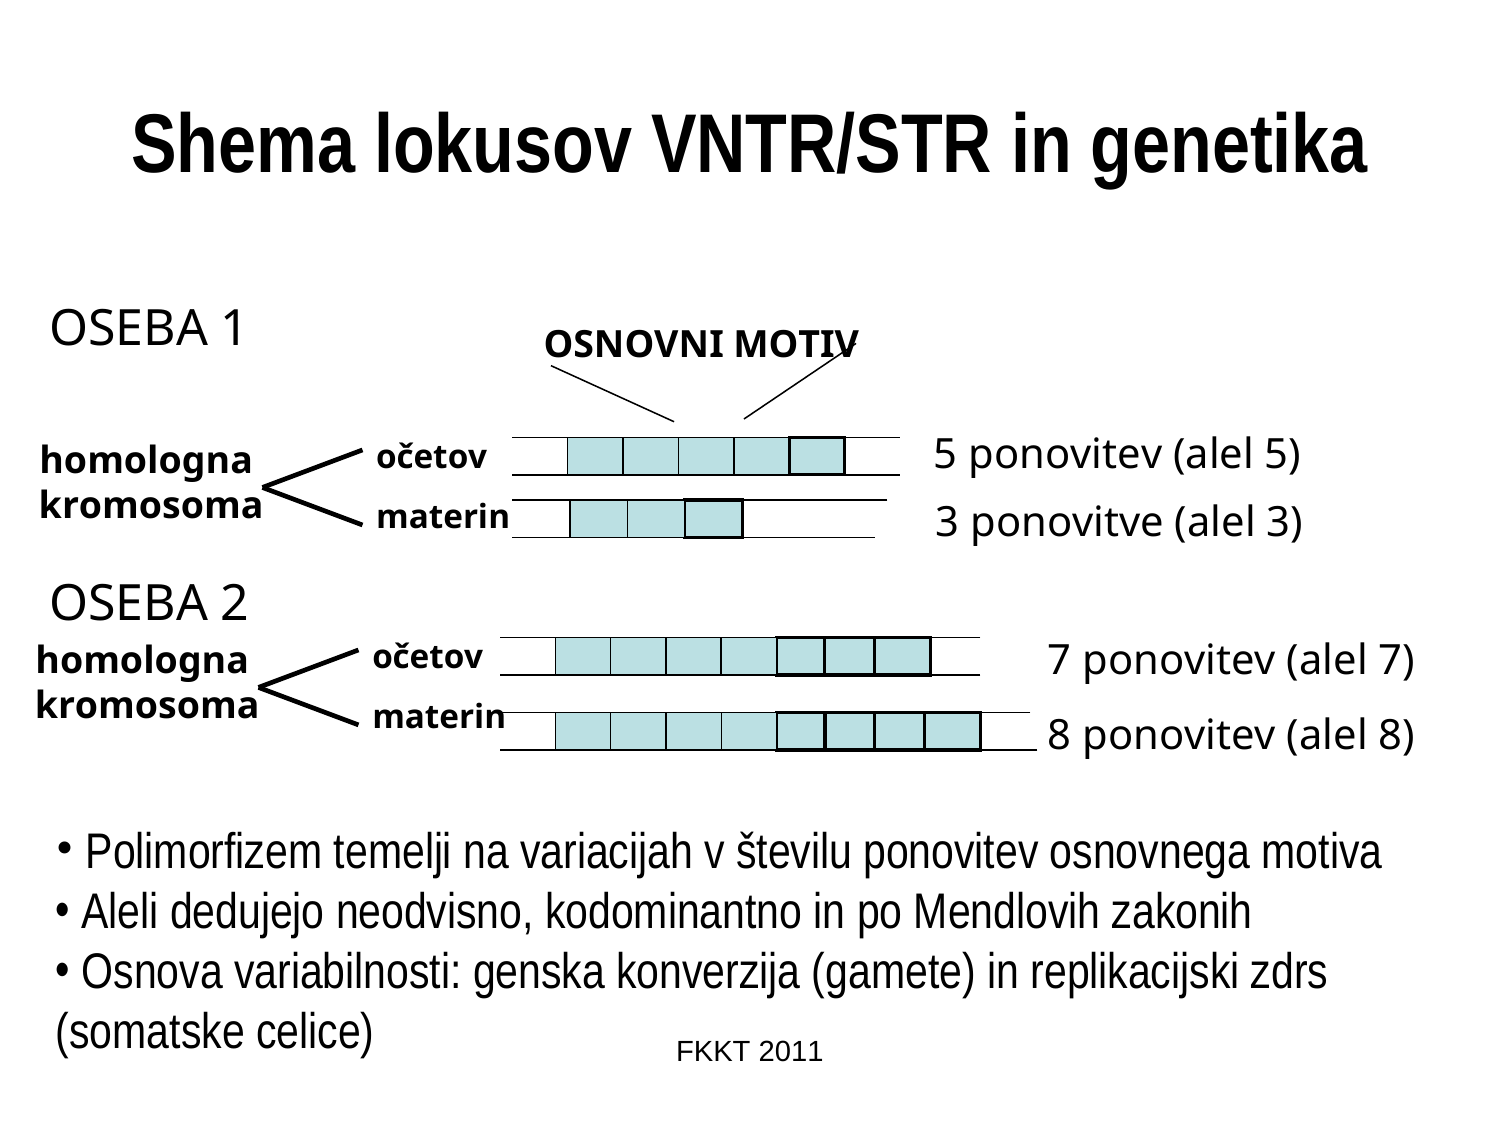

# Shema lokusov VNTR/STR in genetika
OSEBA 1
OSNOVNI MOTIV
5 ponovitev (alel 5)
očetov
materin
homologna
kromosoma
3 ponovitve (alel 3)
OSEBA 2
7 ponovitev (alel 7)
očetov
materin
homologna
kromosoma
8 ponovitev (alel 8)
 Polimorfizem temelji na variacijah v številu ponovitev osnovnega motiva
 Aleli dedujejo neodvisno, kodominantno in po Mendlovih zakonih
 Osnova variabilnosti: genska konverzija (gamete) in replikacijski zdrs (somatske celice)
FKKT 2011